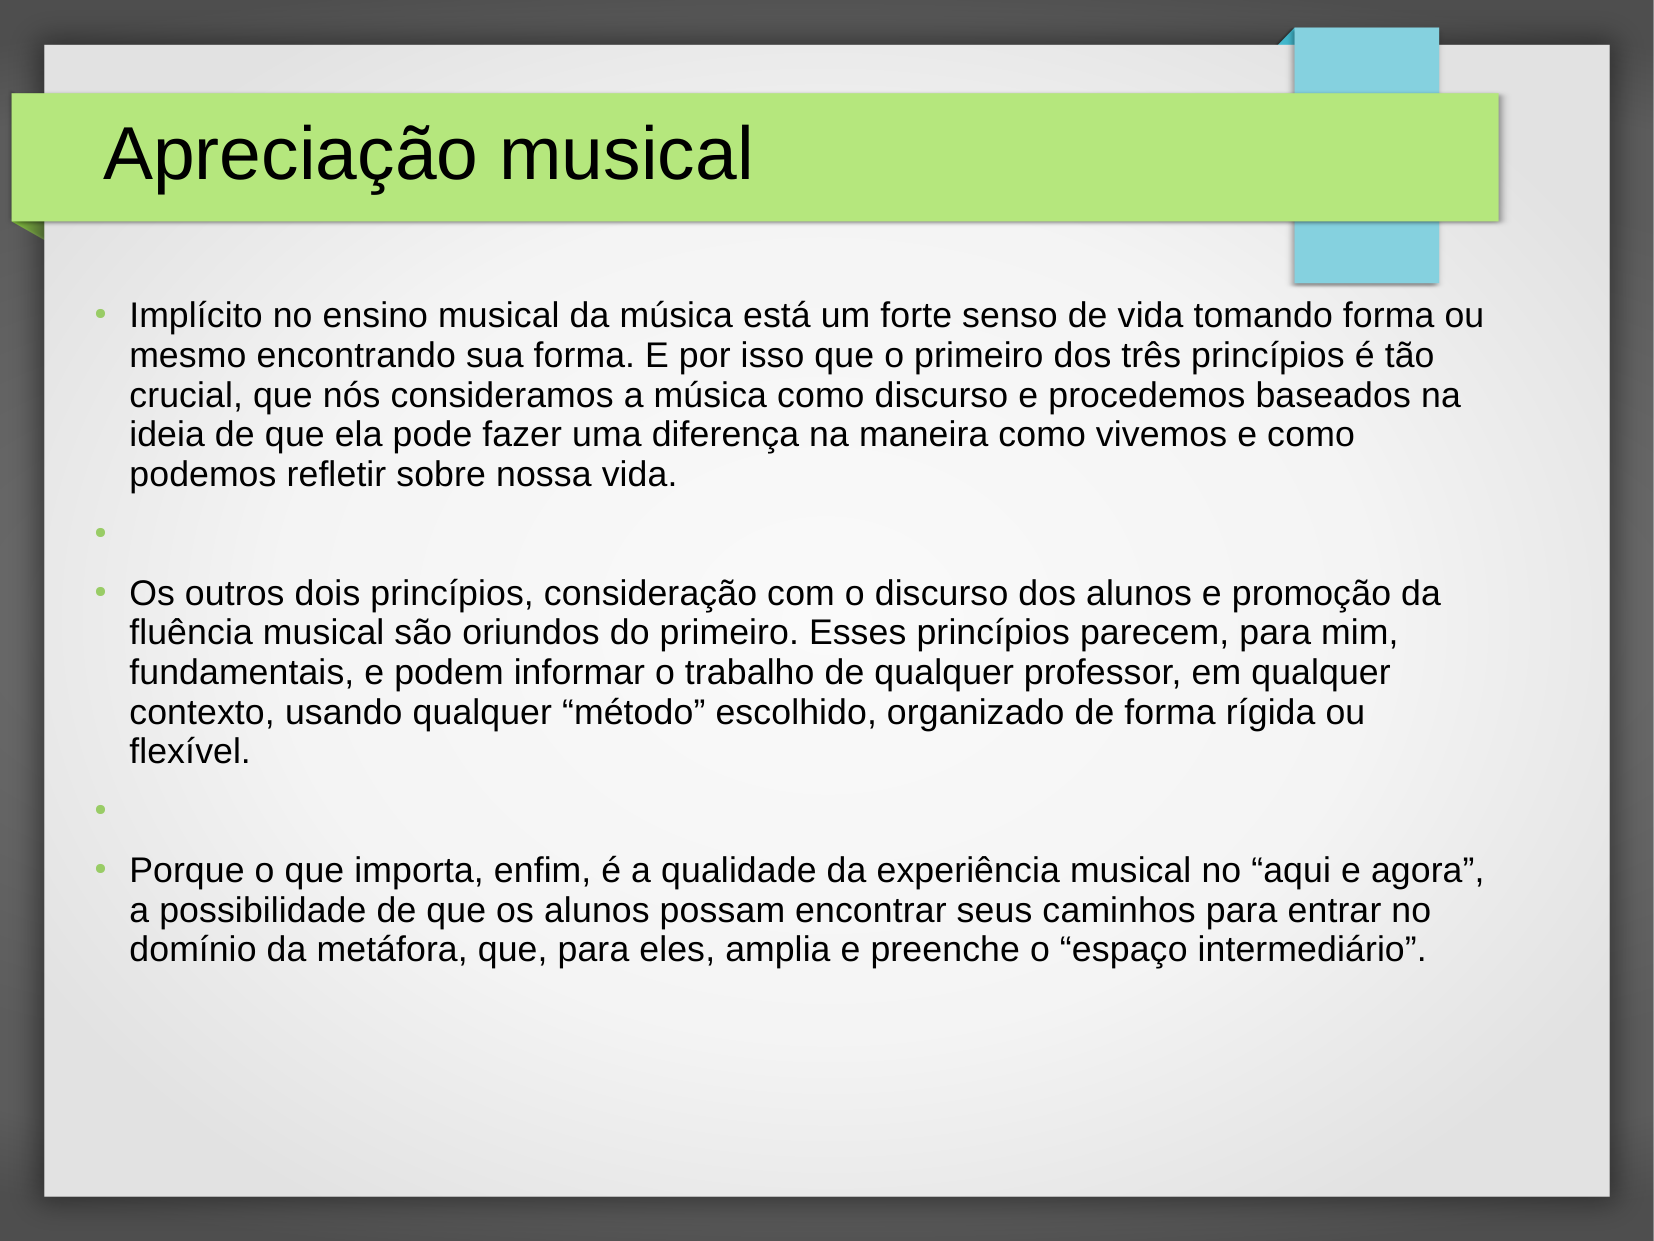

# Apreciação musical
Implícito no ensino musical da música está um forte senso de vida tomando forma ou mesmo encontrando sua forma. E por isso que o primeiro dos três princípios é tão crucial, que nós consideramos a música como discurso e procedemos baseados na ideia de que ela pode fazer uma diferença na maneira como vivemos e como podemos refletir sobre nossa vida.
Os outros dois princípios, consideração com o discurso dos alunos e promoção da fluência musical são oriundos do primeiro. Esses princípios parecem, para mim, fundamentais, e podem informar o trabalho de qualquer professor, em qualquer contexto, usando qualquer “método” escolhido, organizado de forma rígida ou flexível.
Porque o que importa, enfim, é a qualidade da experiência musical no “aqui e agora”, a possibilidade de que os alunos possam encontrar seus caminhos para entrar no domínio da metáfora, que, para eles, amplia e preenche o “espaço intermediário”.